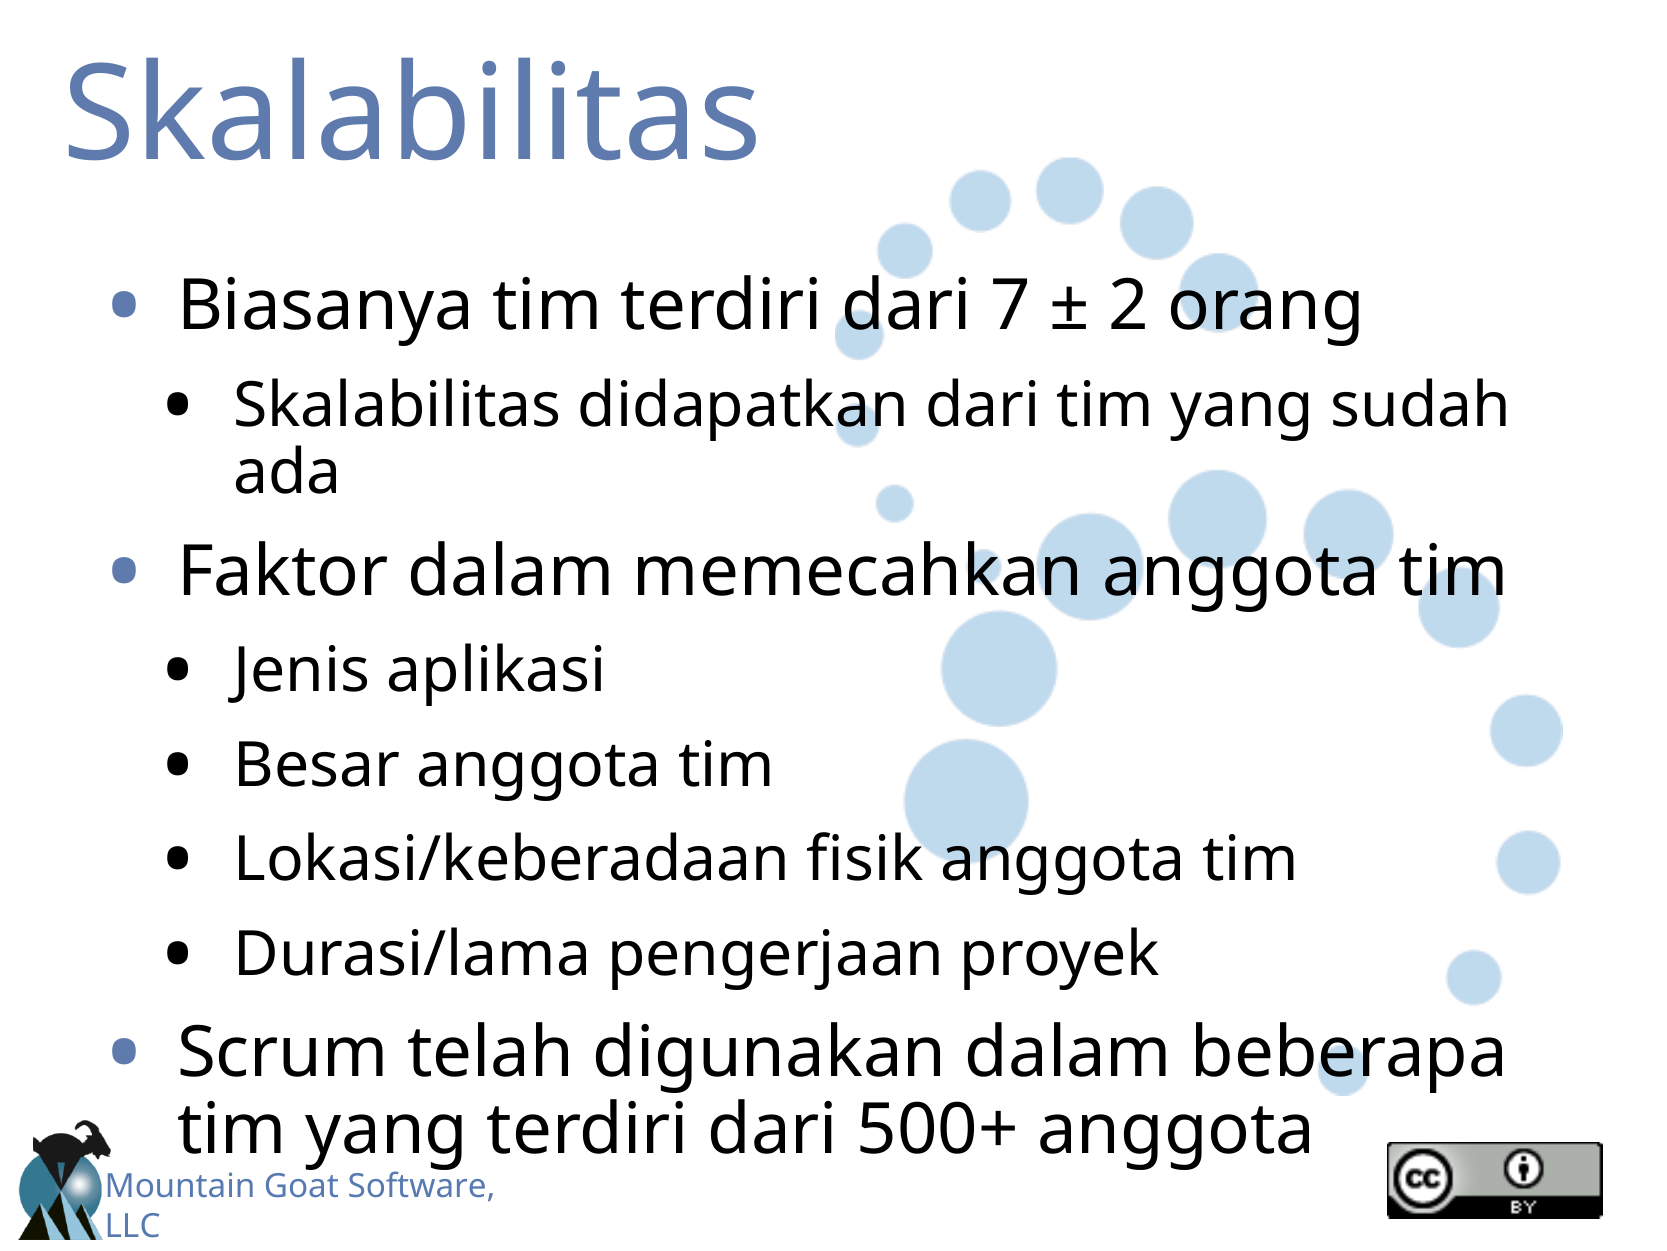

# Skalabilitas
Biasanya tim terdiri dari 7 ± 2 orang
Skalabilitas didapatkan dari tim yang sudah ada
Faktor dalam memecahkan anggota tim
Jenis aplikasi
Besar anggota tim
Lokasi/keberadaan fisik anggota tim
Durasi/lama pengerjaan proyek
Scrum telah digunakan dalam beberapa tim yang terdiri dari 500+ anggota